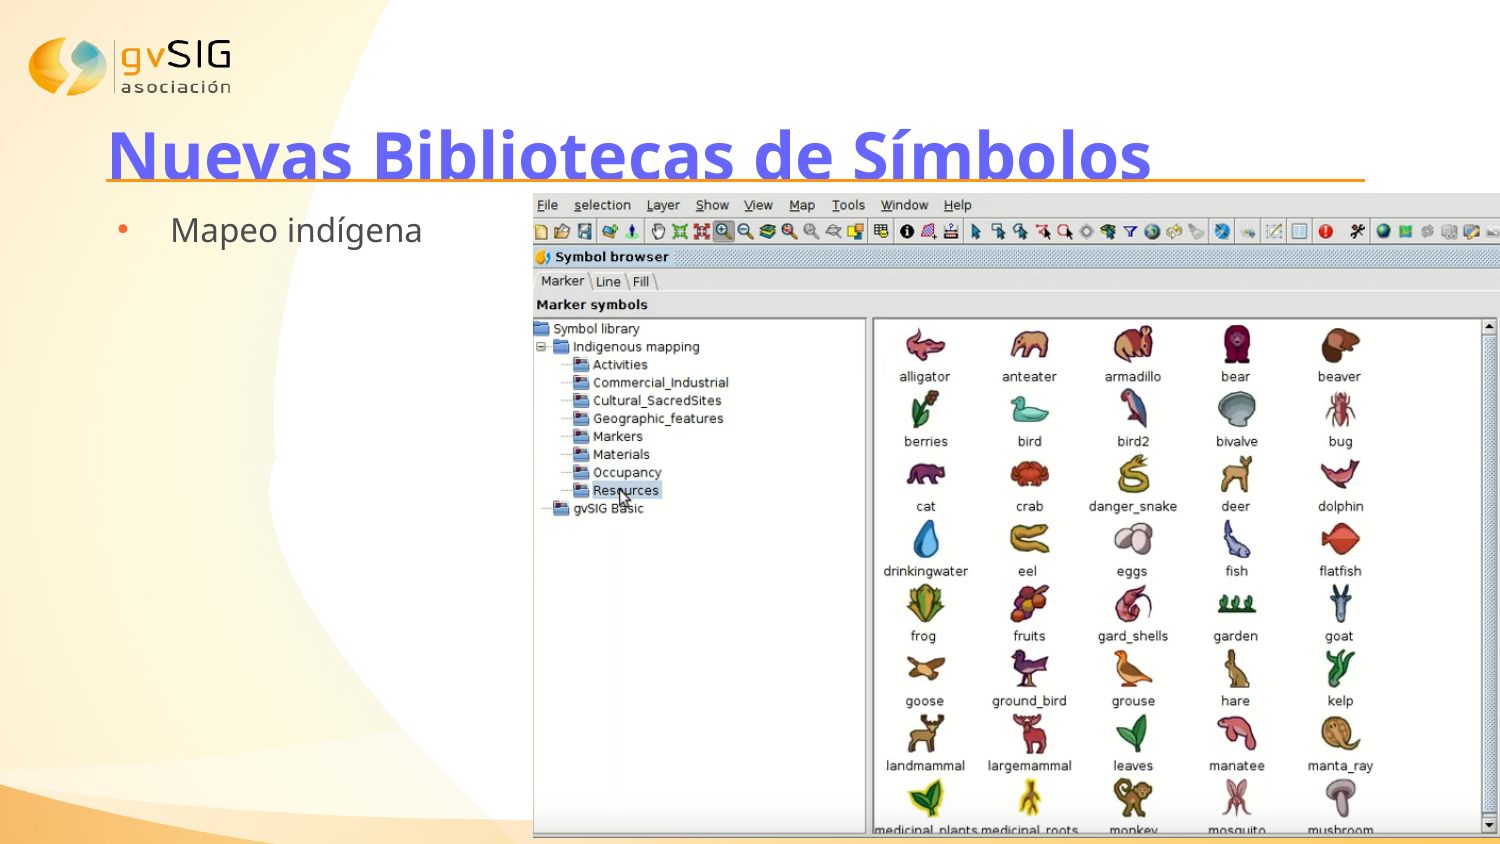

# Nuevas Bibliotecas de Símbolos
Mapeo indígena